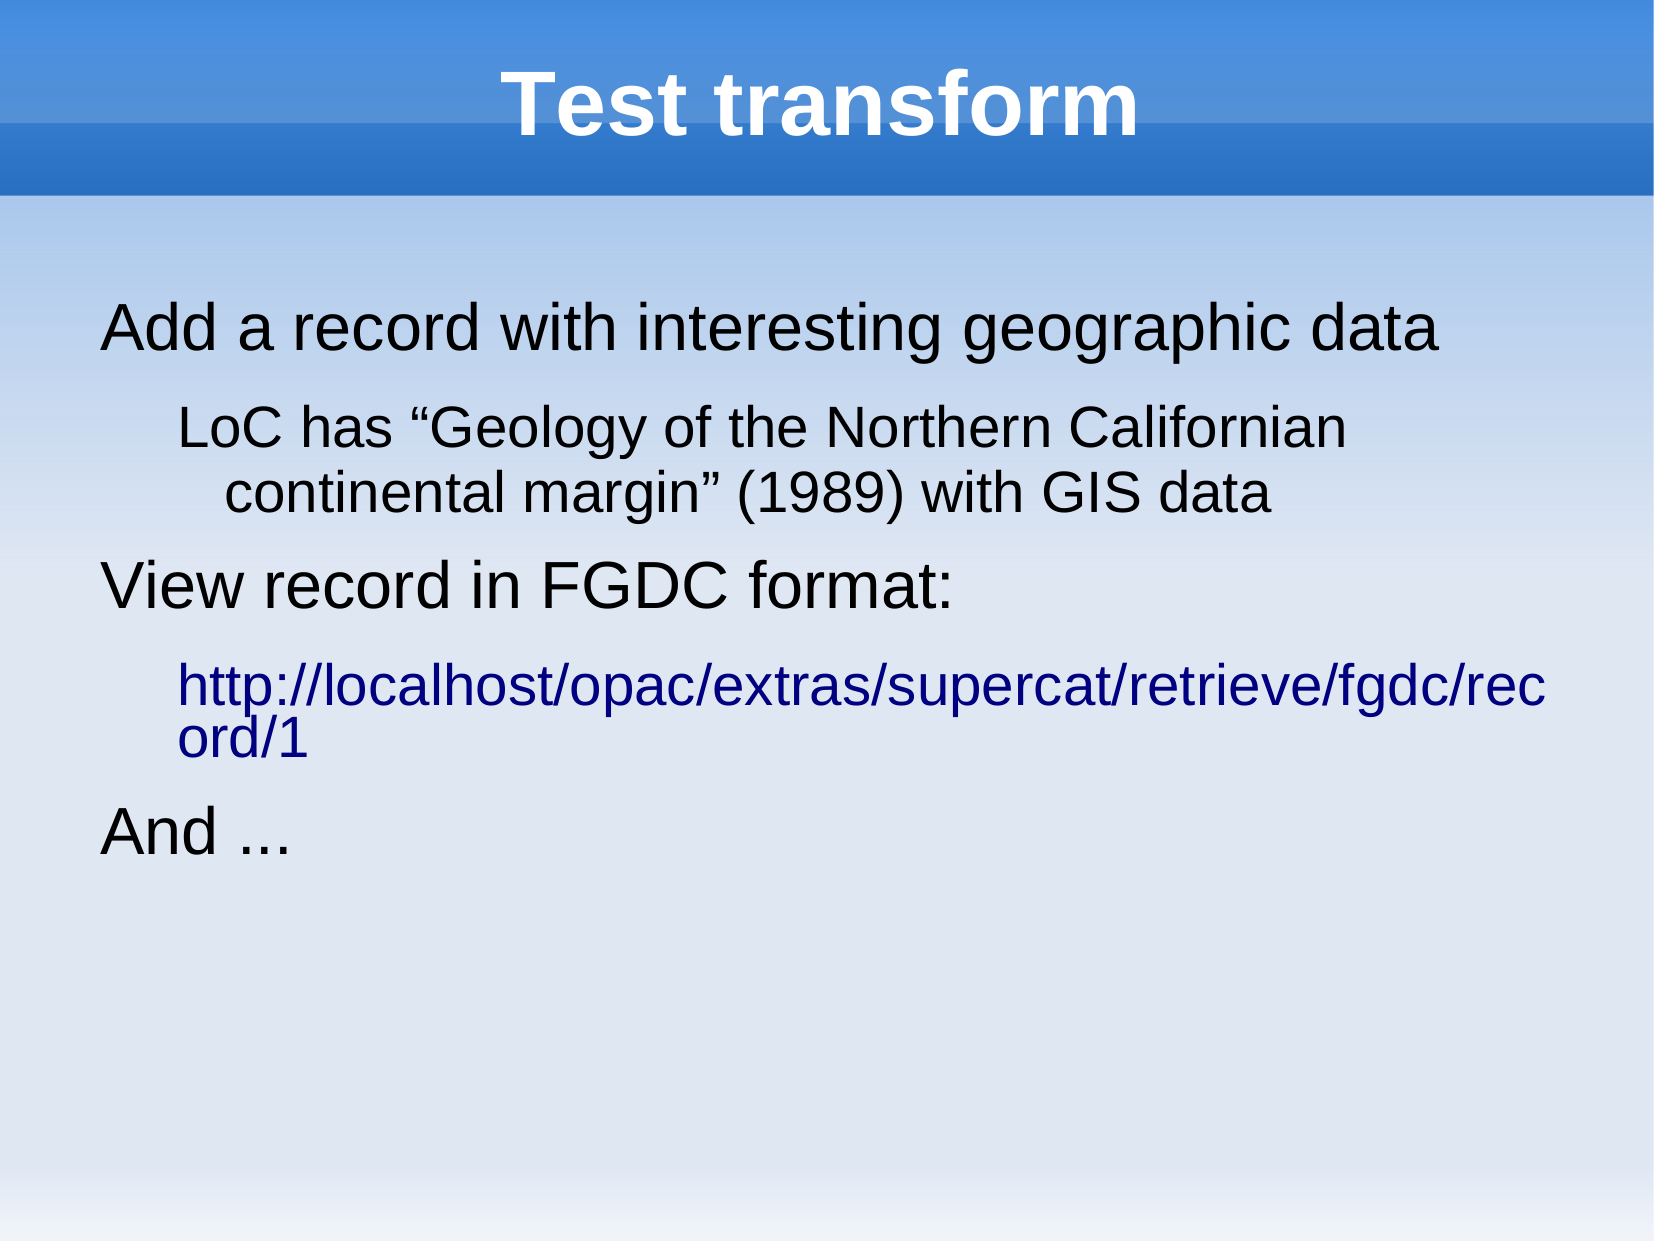

# Test transform
Add a record with interesting geographic data
LoC has “Geology of the Northern Californian continental margin” (1989) with GIS data
View record in FGDC format:
http://localhost/opac/extras/supercat/retrieve/fgdc/record/1
And ...